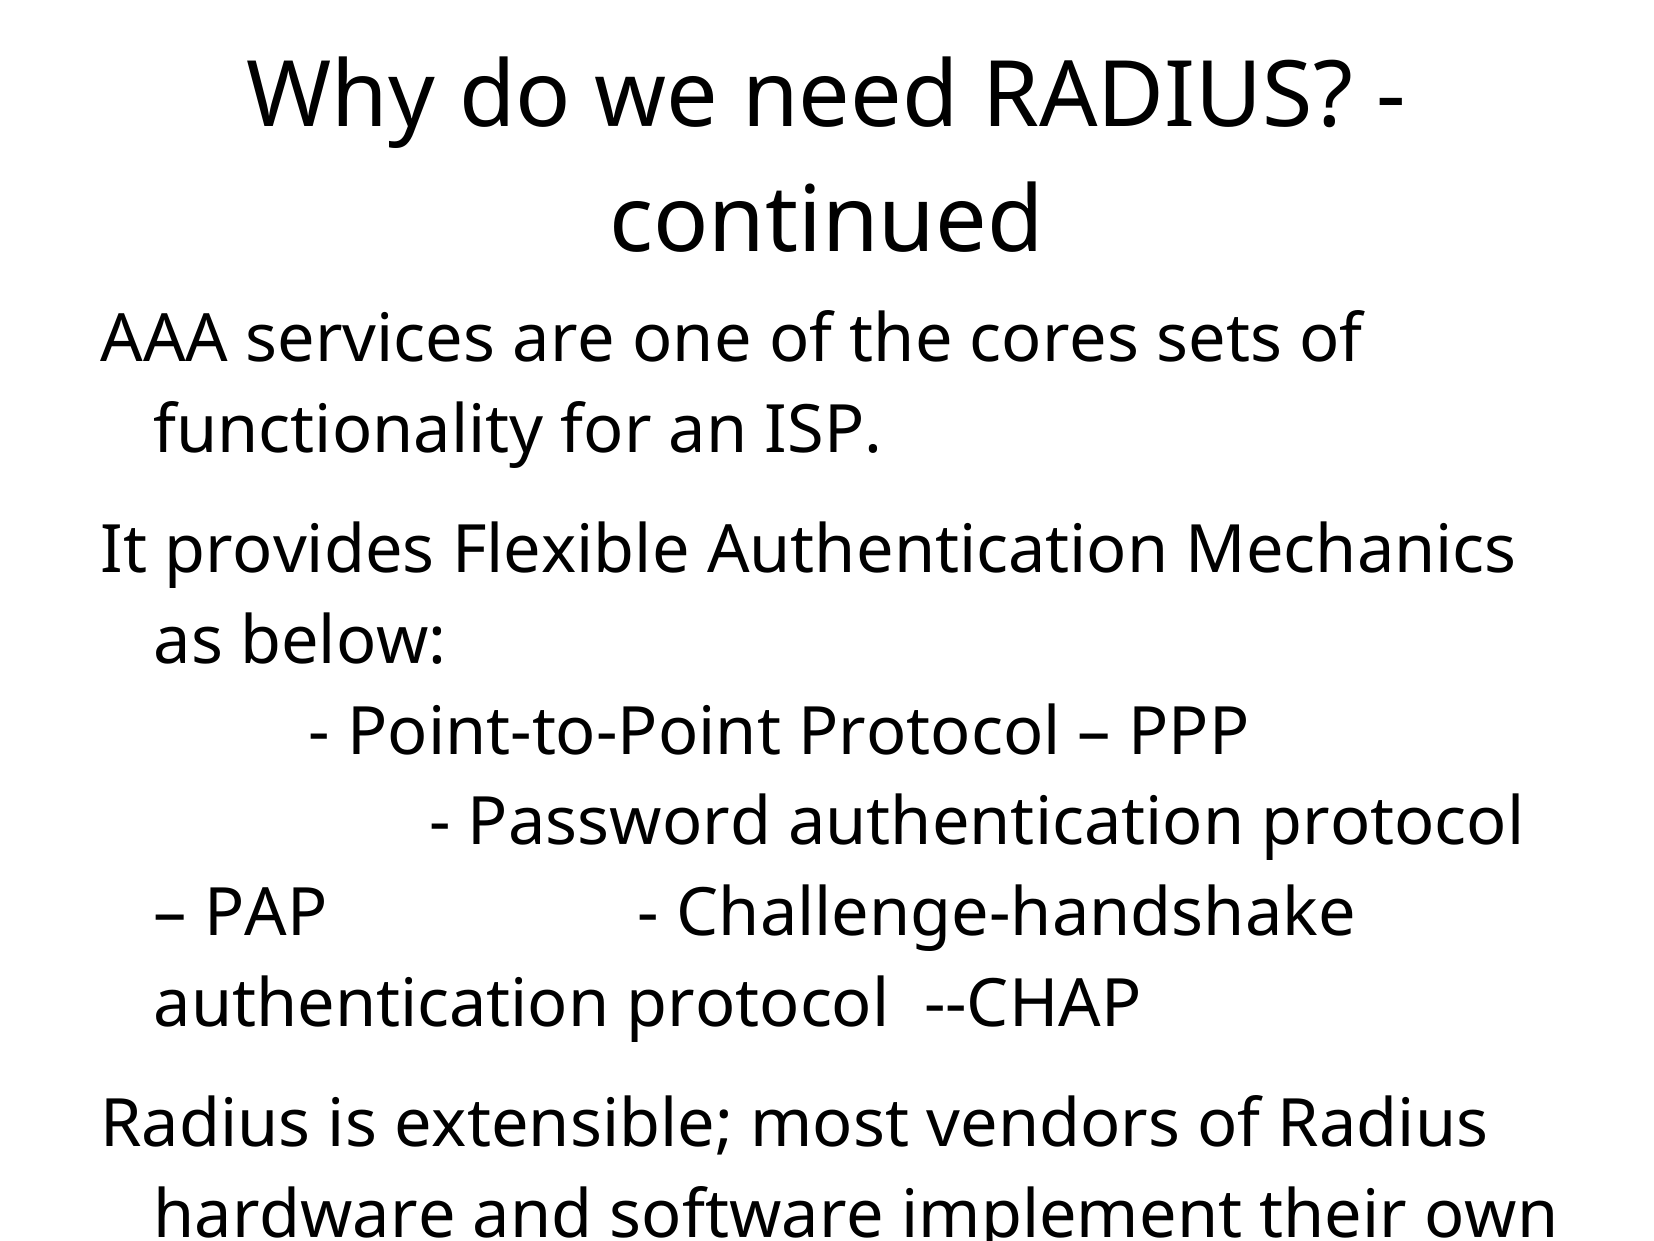

# Why do we need RADIUS? - continued
AAA services are one of the cores sets of functionality for an ISP.
It provides Flexible Authentication Mechanics as below: - Point-to-Point Protocol – PPP - Password authentication protocol – PAP - Challenge-handshake authentication protocol --CHAP
Radius is extensible; most vendors of Radius hardware and software implement their own dialets.